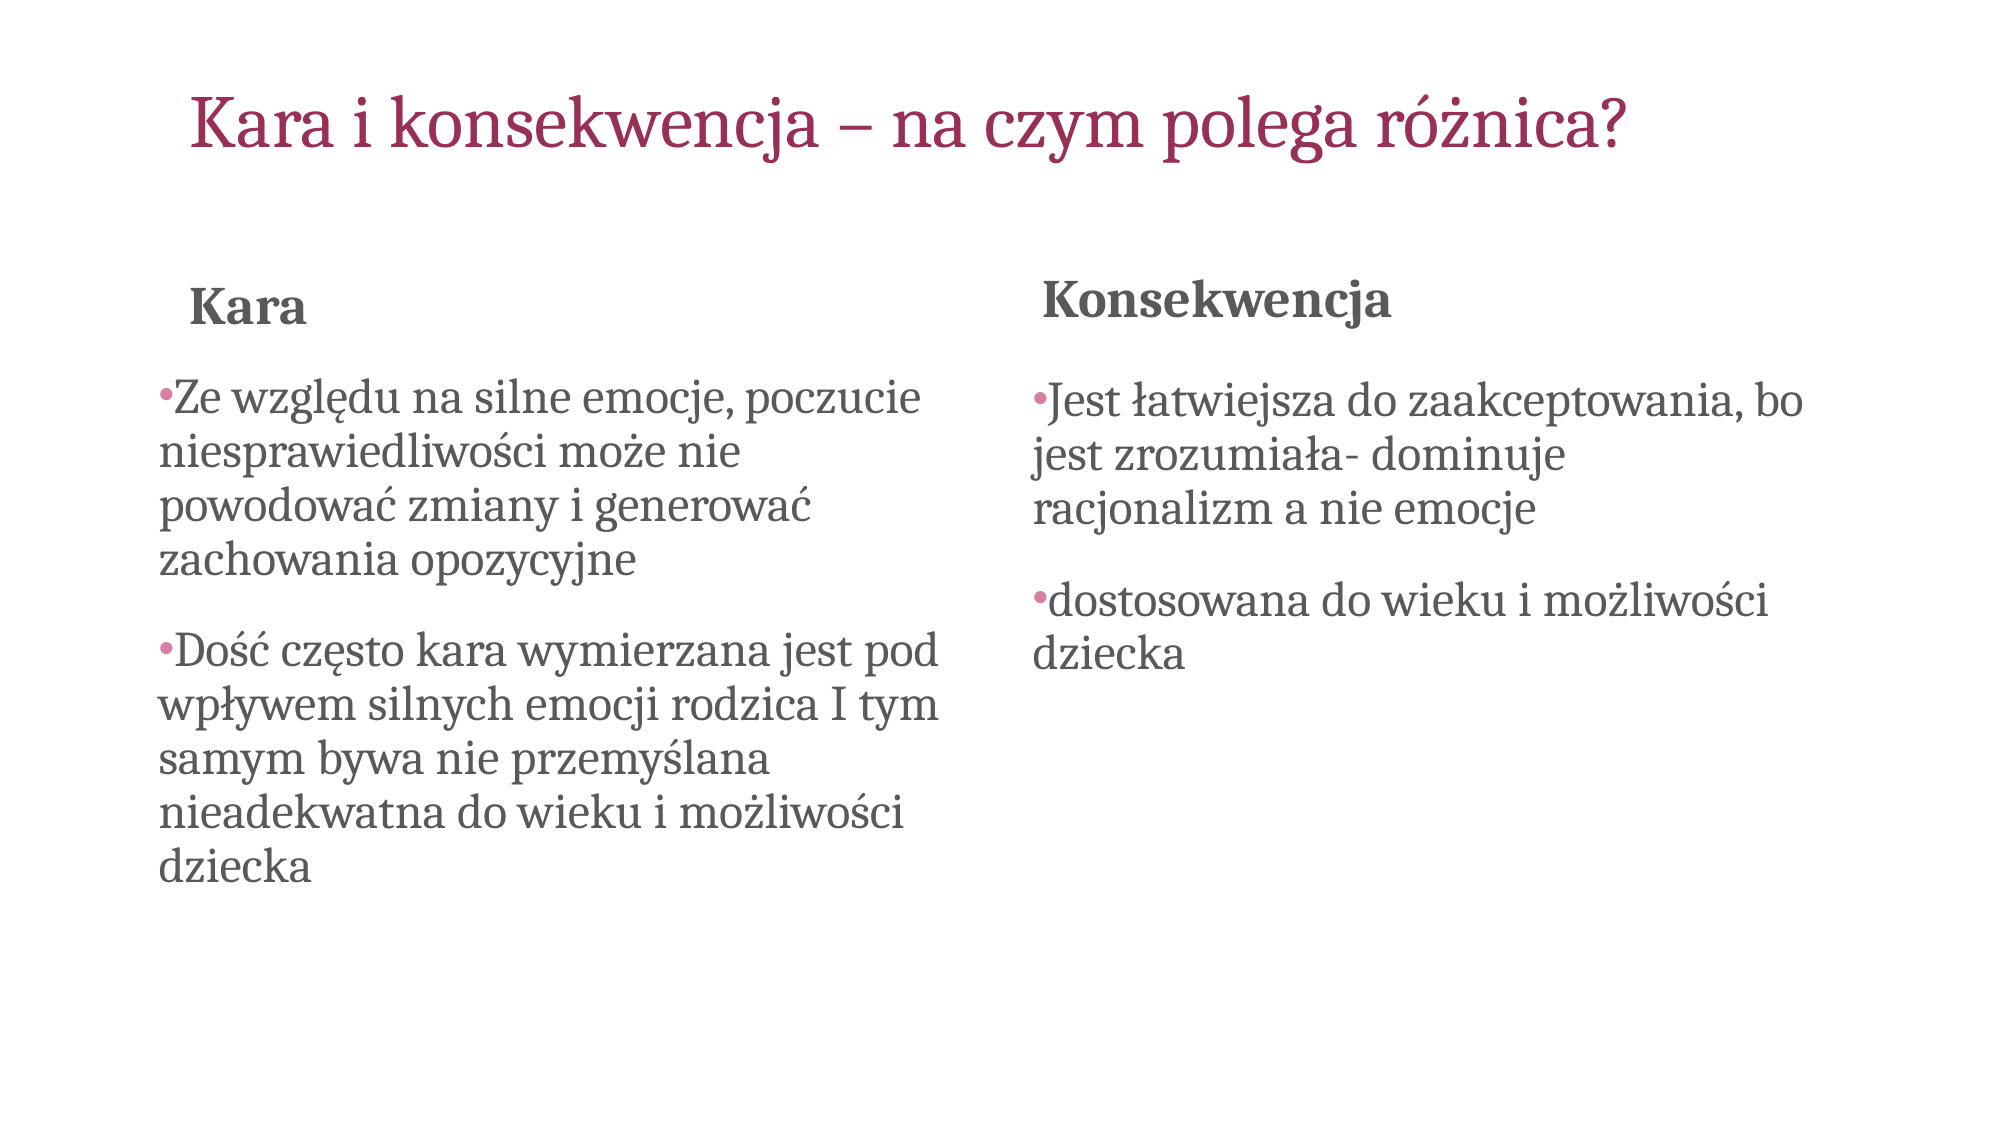

# Kara i konsekwencja – na czym polega różnica?
Konsekwencja
Kara
Ze względu na silne emocje, poczucie niesprawiedliwości może nie powodować zmiany i generować zachowania opozycyjne
Dość często kara wymierzana jest pod wpływem silnych emocji rodzica I tym samym bywa nie przemyślana nieadekwatna do wieku i możliwości dziecka
Jest łatwiejsza do zaakceptowania, bo jest zrozumiała- dominuje racjonalizm a nie emocje
dostosowana do wieku i możliwości dziecka